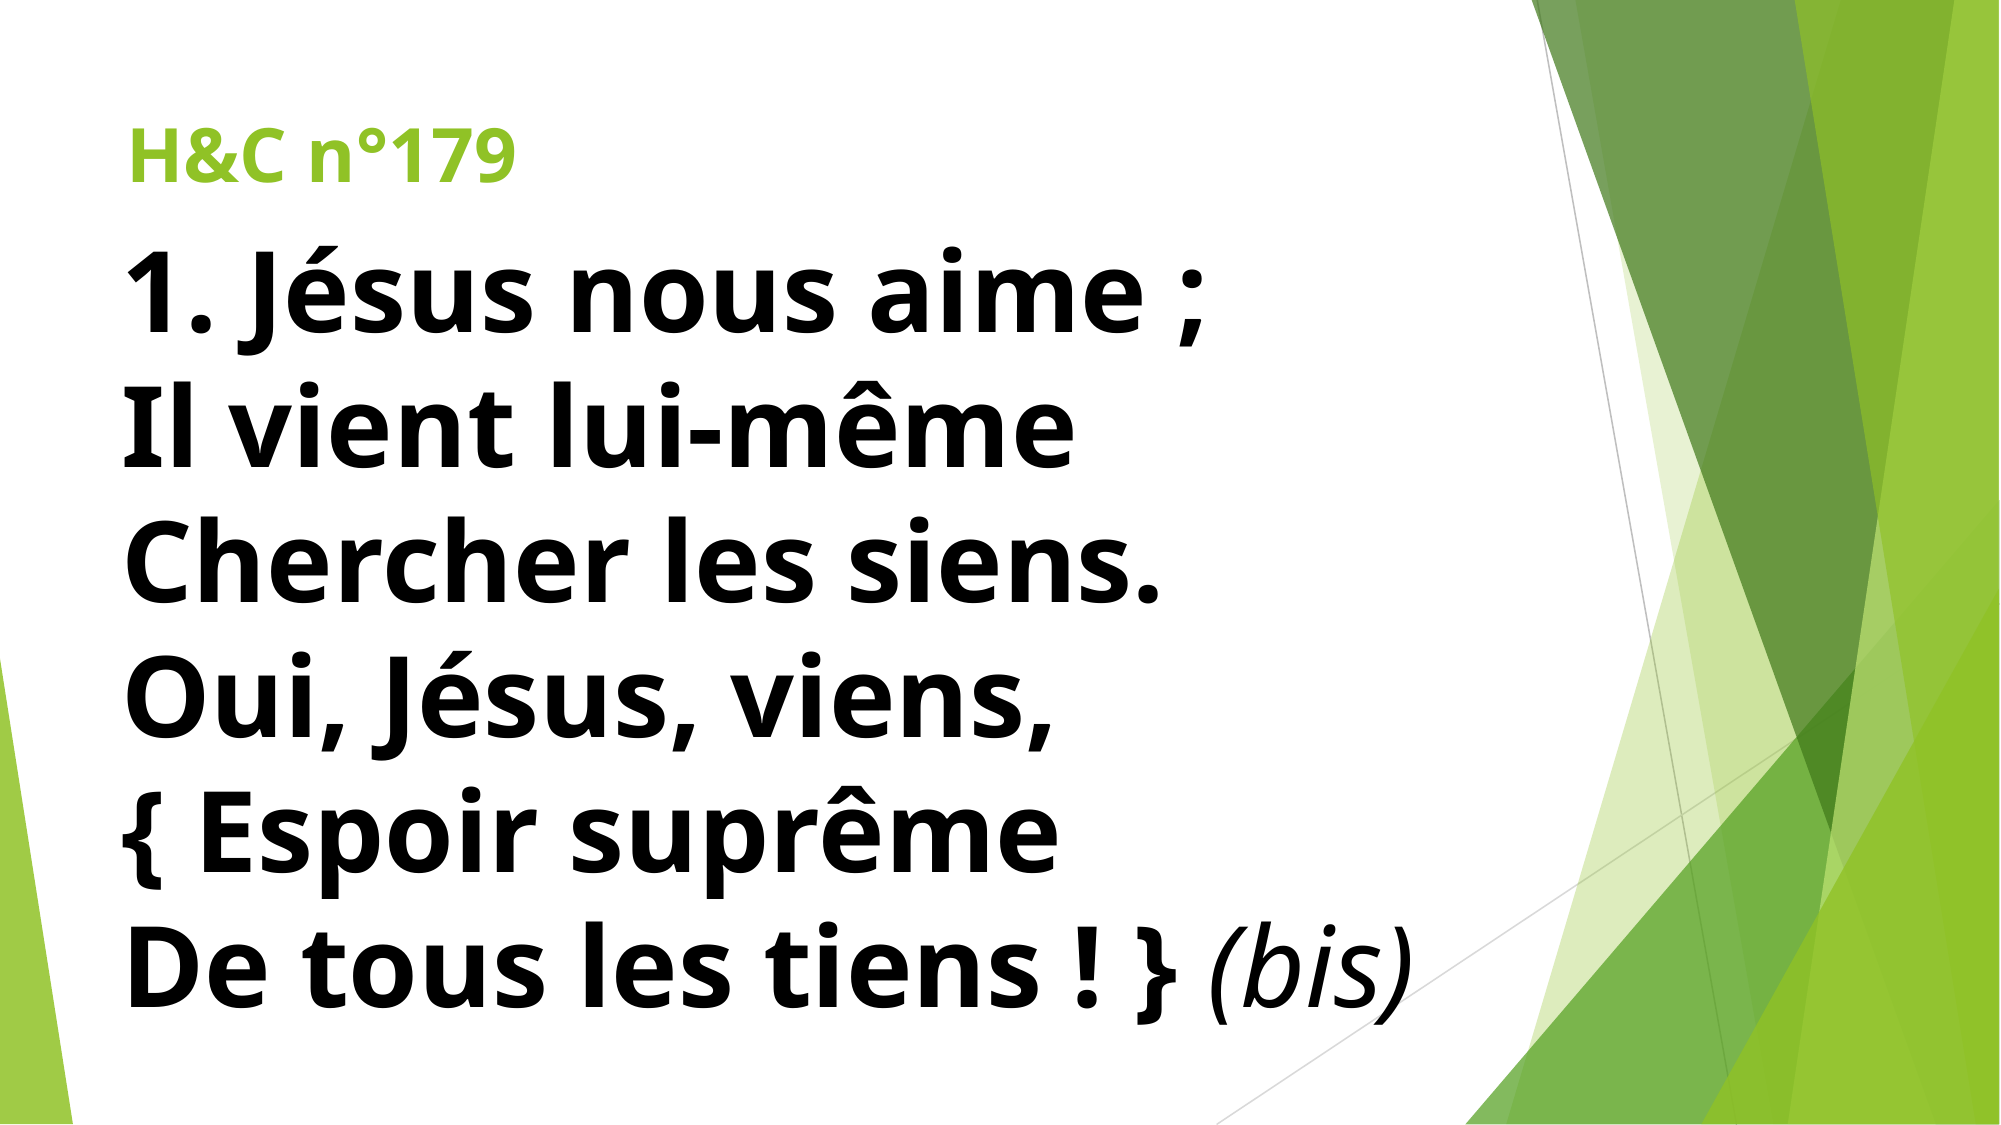

H&C n°179
1. Jésus nous aime ;
Il vient lui-même
Chercher les siens.
Oui, Jésus, viens,
{ Espoir suprême
De tous les tiens ! } (bis)